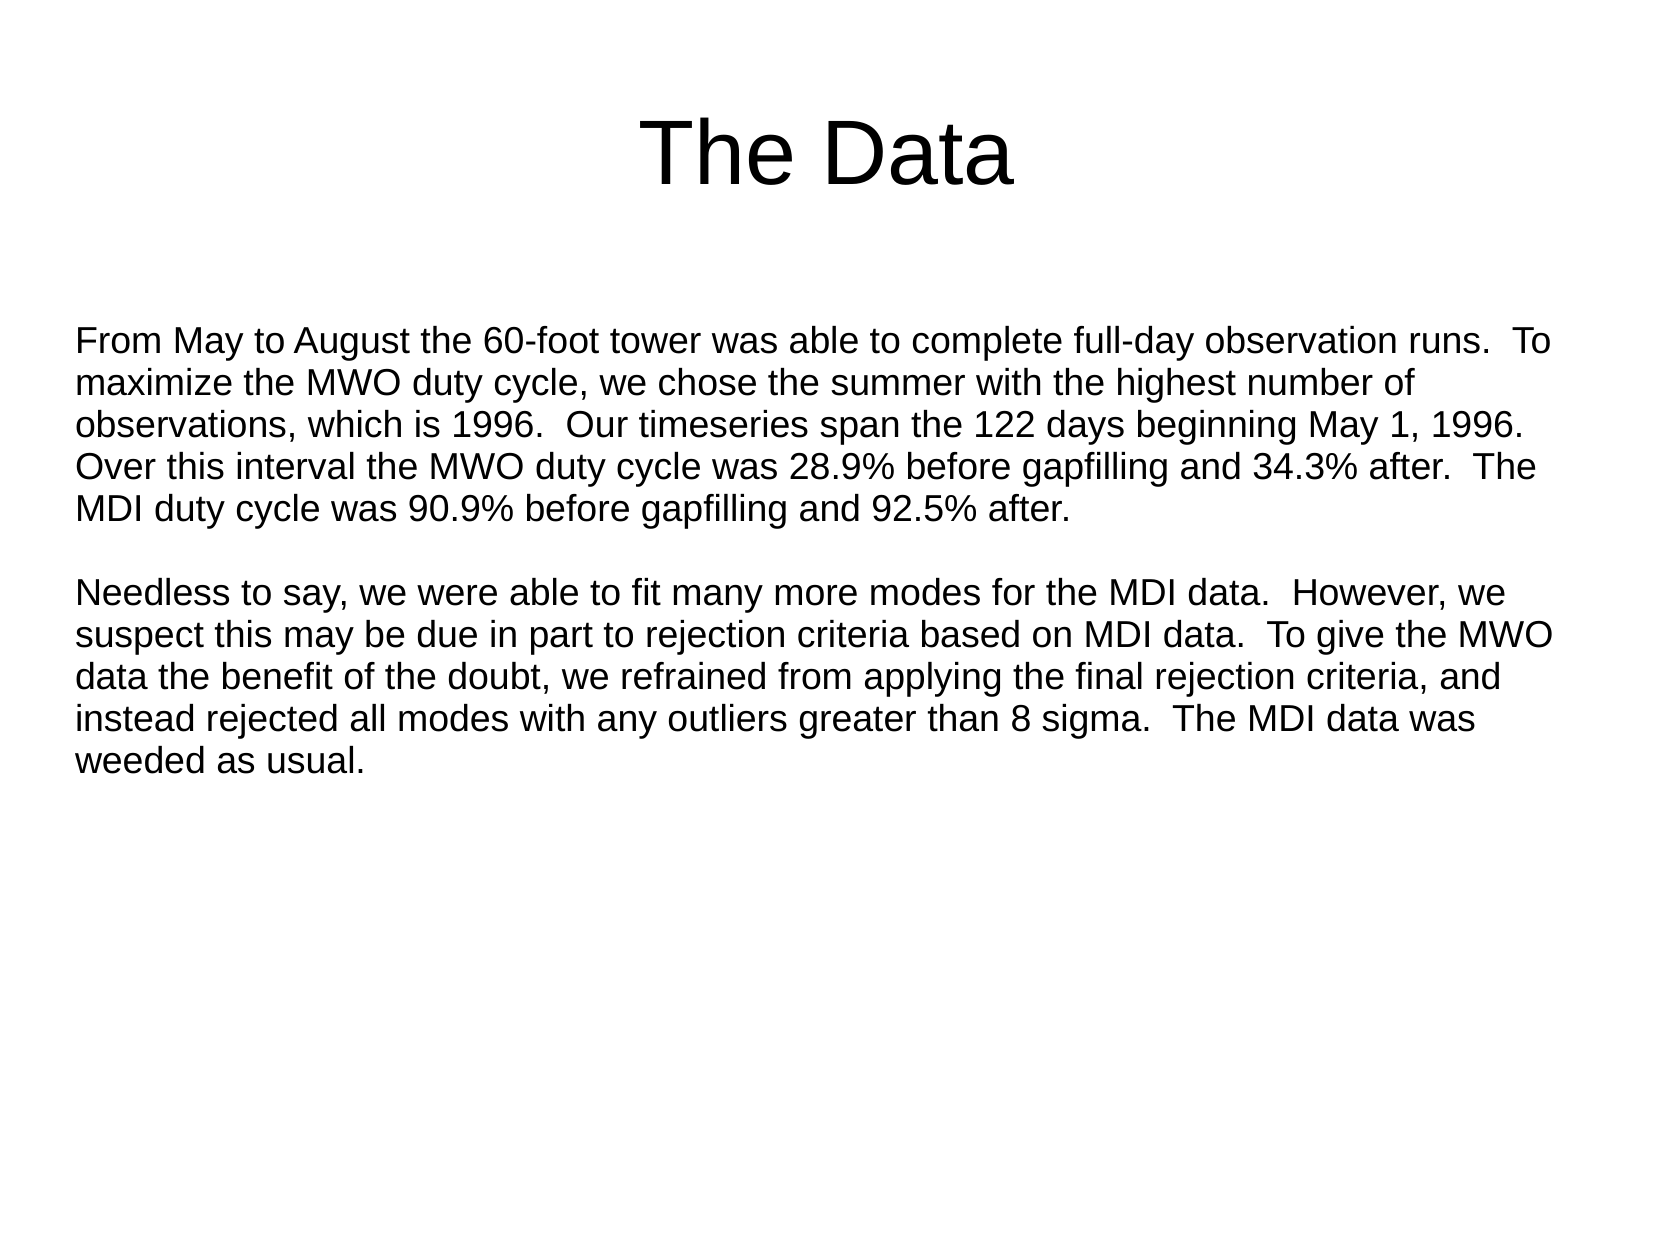

# The Data
From May to August the 60-foot tower was able to complete full-day observation runs. To maximize the MWO duty cycle, we chose the summer with the highest number of observations, which is 1996. Our timeseries span the 122 days beginning May 1, 1996. Over this interval the MWO duty cycle was 28.9% before gapfilling and 34.3% after. The MDI duty cycle was 90.9% before gapfilling and 92.5% after.
Needless to say, we were able to fit many more modes for the MDI data. However, we suspect this may be due in part to rejection criteria based on MDI data. To give the MWO data the benefit of the doubt, we refrained from applying the final rejection criteria, and instead rejected all modes with any outliers greater than 8 sigma. The MDI data was weeded as usual.